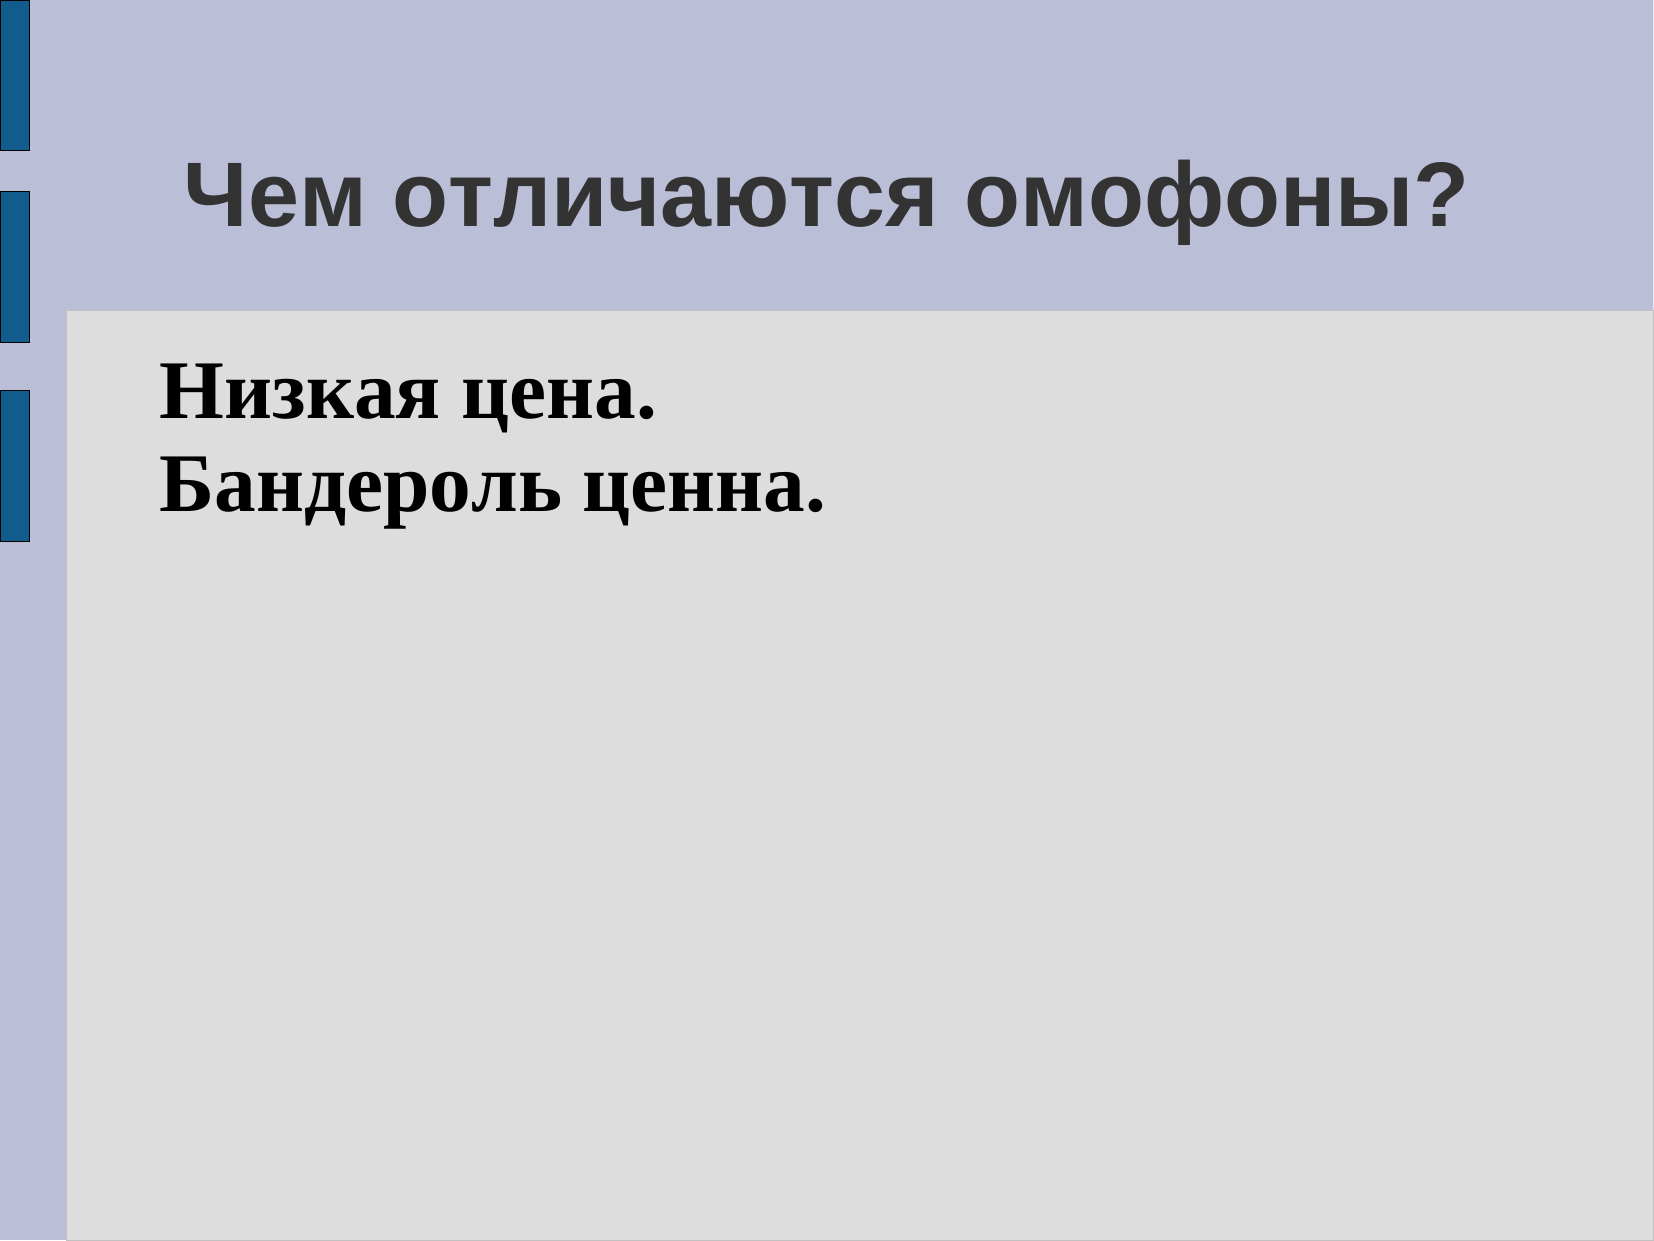

# Чем отличаются омофоны?
 Низкая цена.
 Бандероль ценна.